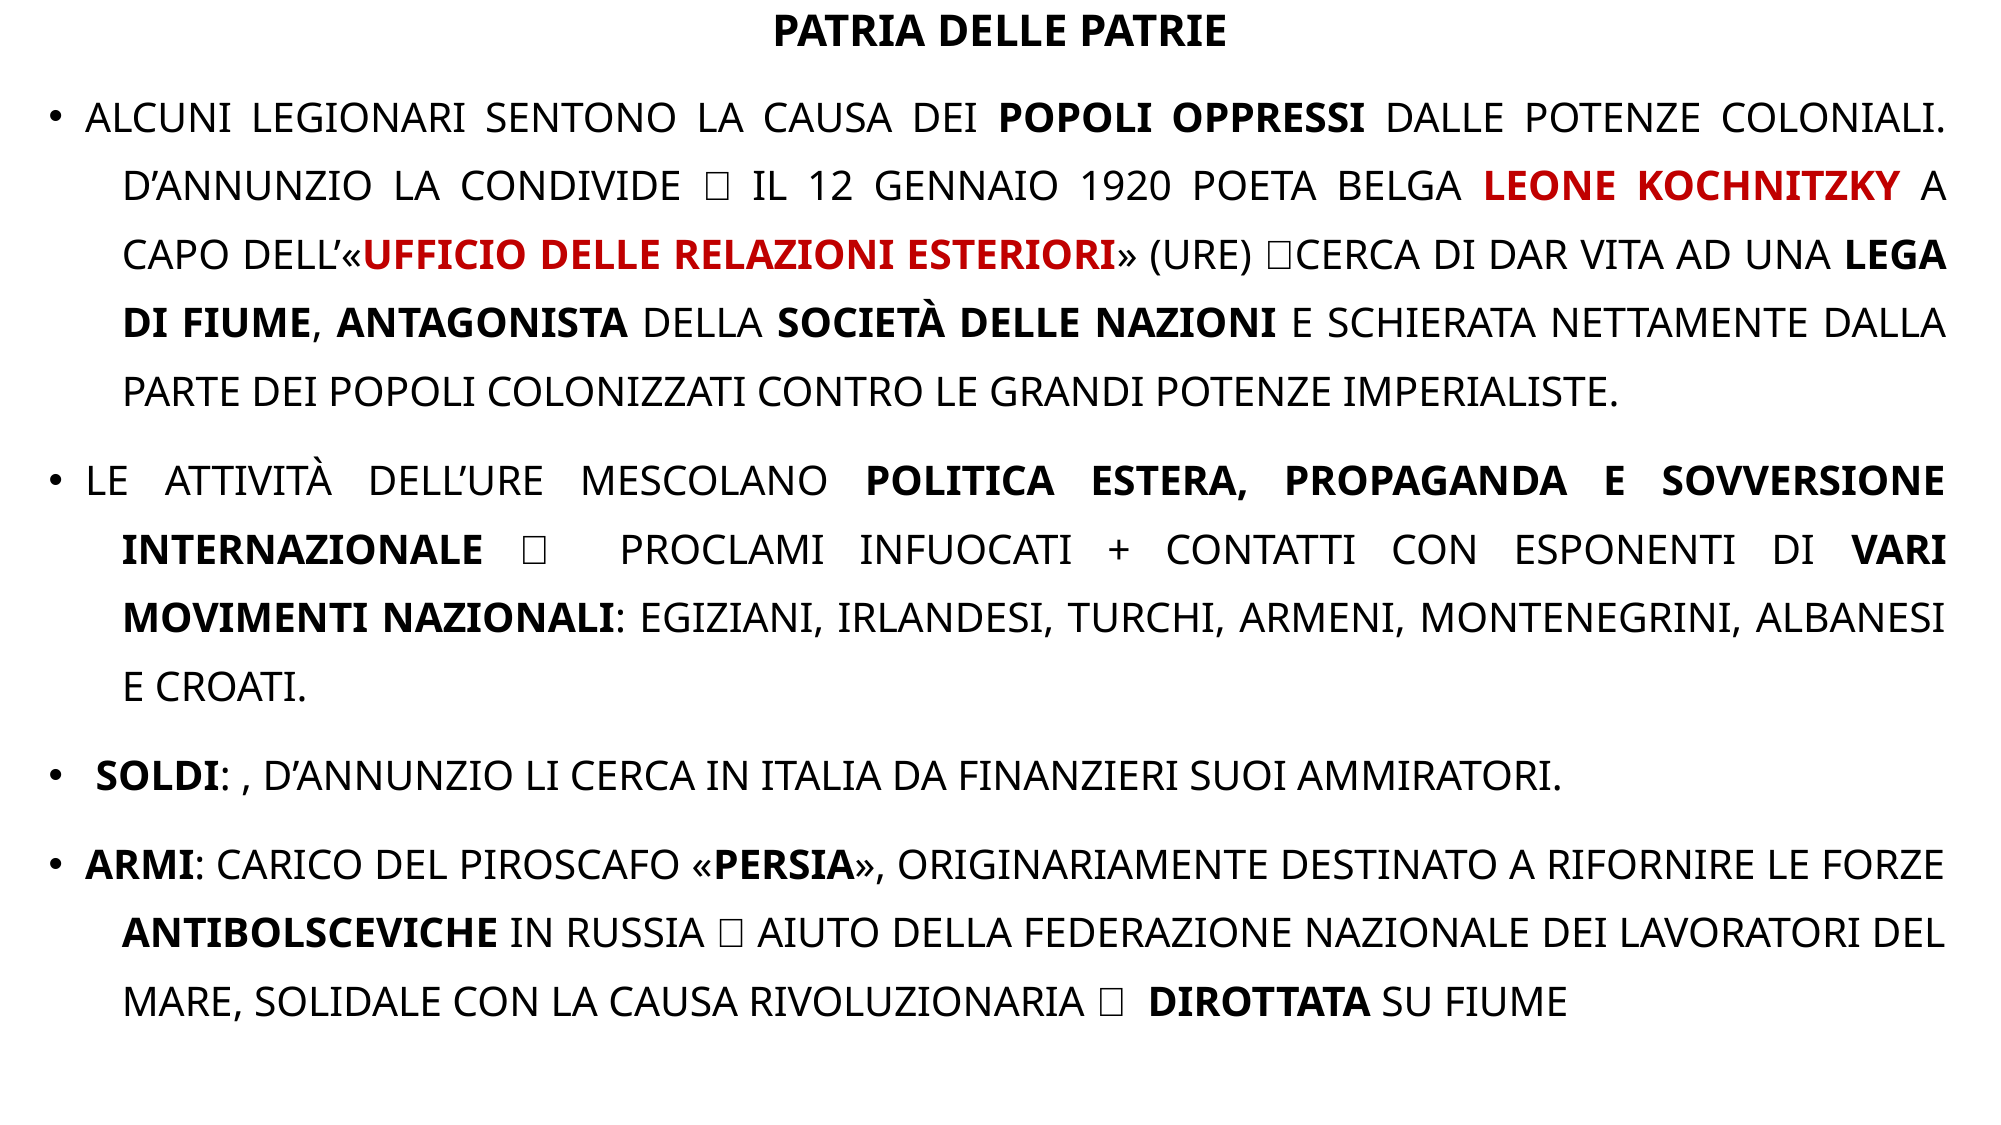

# PATRIA DELLE PATRIE
ALCUNI LEGIONARI SENTONO LA CAUSA DEI POPOLI OPPRESSI DALLE POTENZE COLONIALI. D’ANNUNZIO LA CONDIVIDE  IL 12 GENNAIO 1920 POETA BELGA LEONE KOCHNITZKY A CAPO DELL’«UFFICIO DELLE RELAZIONI ESTERIORI» (URE) CERCA DI DAR VITA AD UNA LEGA DI FIUME, ANTAGONISTA DELLA SOCIETÀ DELLE NAZIONI E SCHIERATA NETTAMENTE DALLA PARTE DEI POPOLI COLONIZZATI CONTRO LE GRANDI POTENZE IMPERIALISTE.
LE ATTIVITÀ DELL’URE MESCOLANO POLITICA ESTERA, PROPAGANDA E SOVVERSIONE INTERNAZIONALE  PROCLAMI INFUOCATI + CONTATTI CON ESPONENTI DI VARI MOVIMENTI NAZIONALI: EGIZIANI, IRLANDESI, TURCHI, ARMENI, MONTENEGRINI, ALBANESI E CROATI.
 SOLDI: , D’ANNUNZIO LI CERCA IN ITALIA DA FINANZIERI SUOI AMMIRATORI.
ARMI: CARICO DEL PIROSCAFO «PERSIA», ORIGINARIAMENTE DESTINATO A RIFORNIRE LE FORZE ANTIBOLSCEVICHE IN RUSSIA  AIUTO DELLA FEDERAZIONE NAZIONALE DEI LAVORATORI DEL MARE, SOLIDALE CON LA CAUSA RIVOLUZIONARIA  DIROTTATA SU FIUME